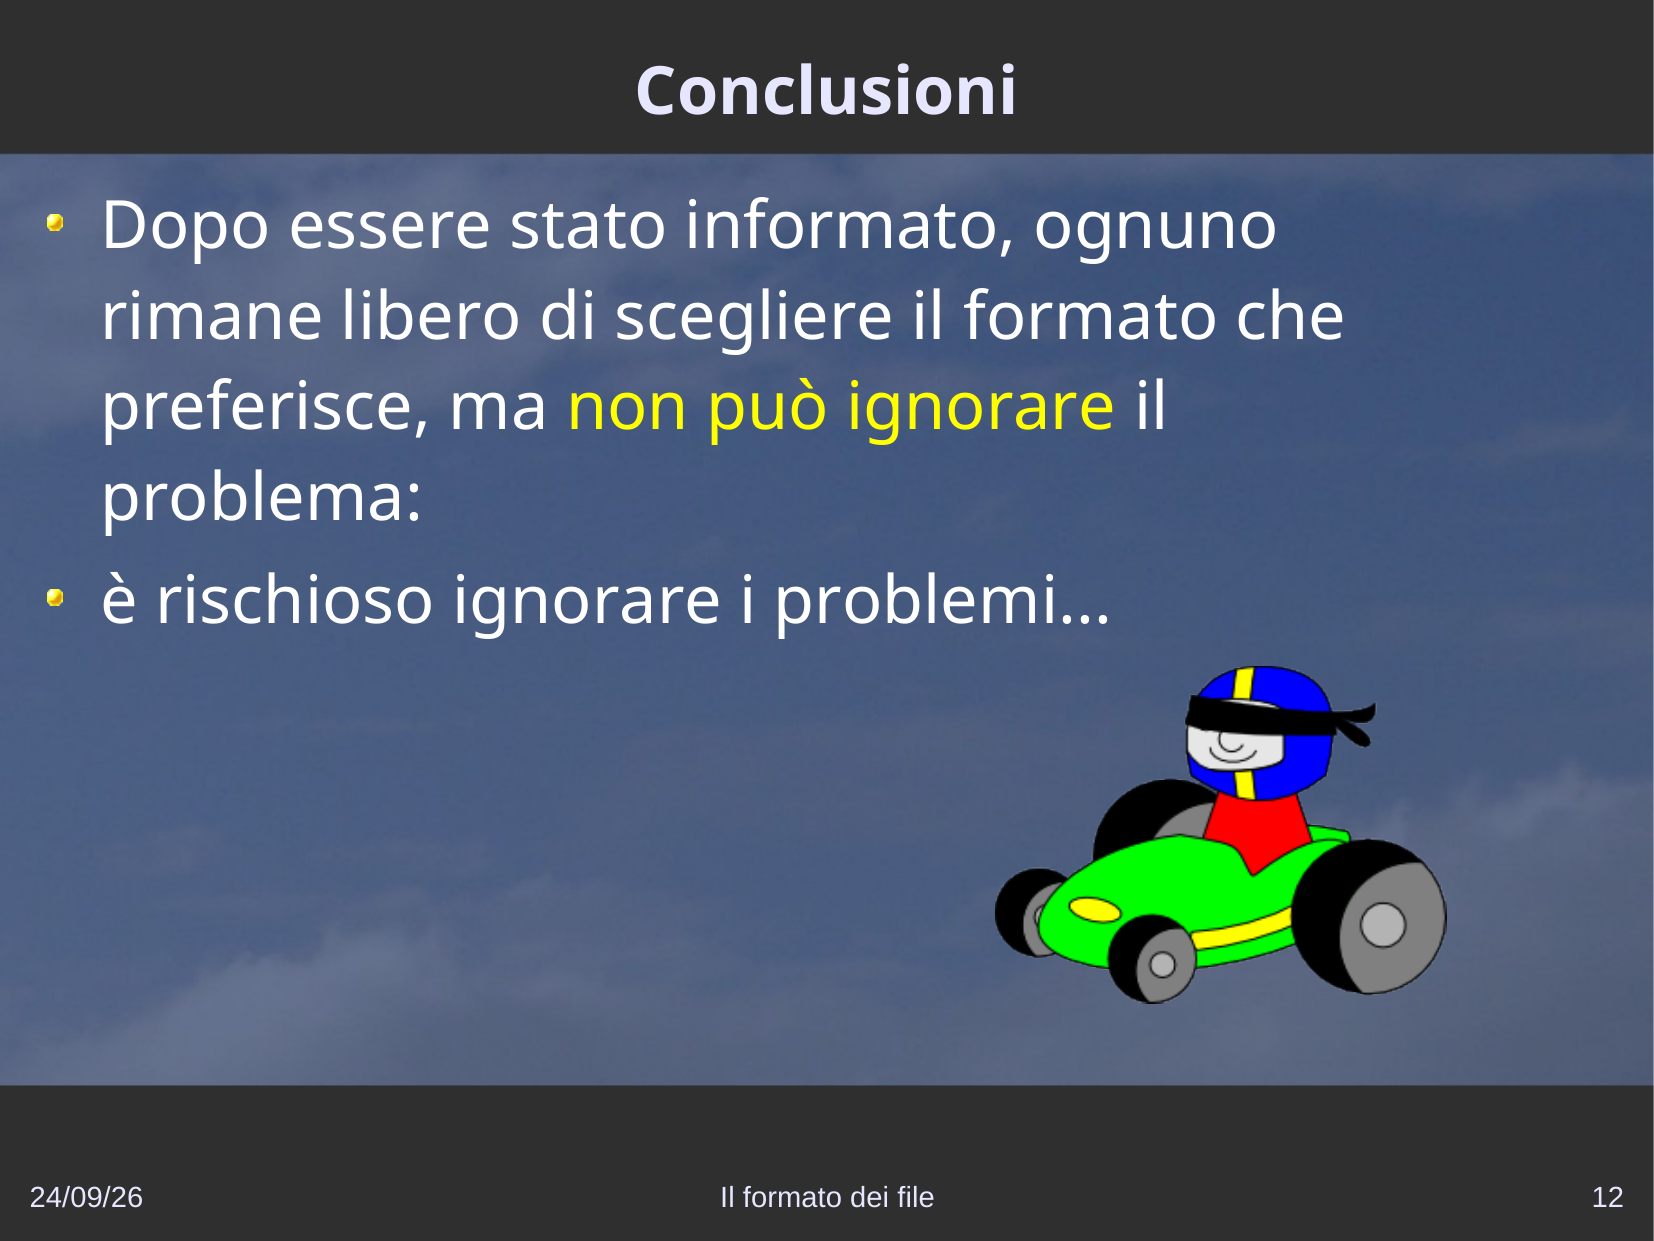

# Conclusioni
Dopo essere stato informato, ognuno rimane libero di scegliere il formato che preferisce, ma non può ignorare il problema:
è rischioso ignorare i problemi...
Il formato dei file
12